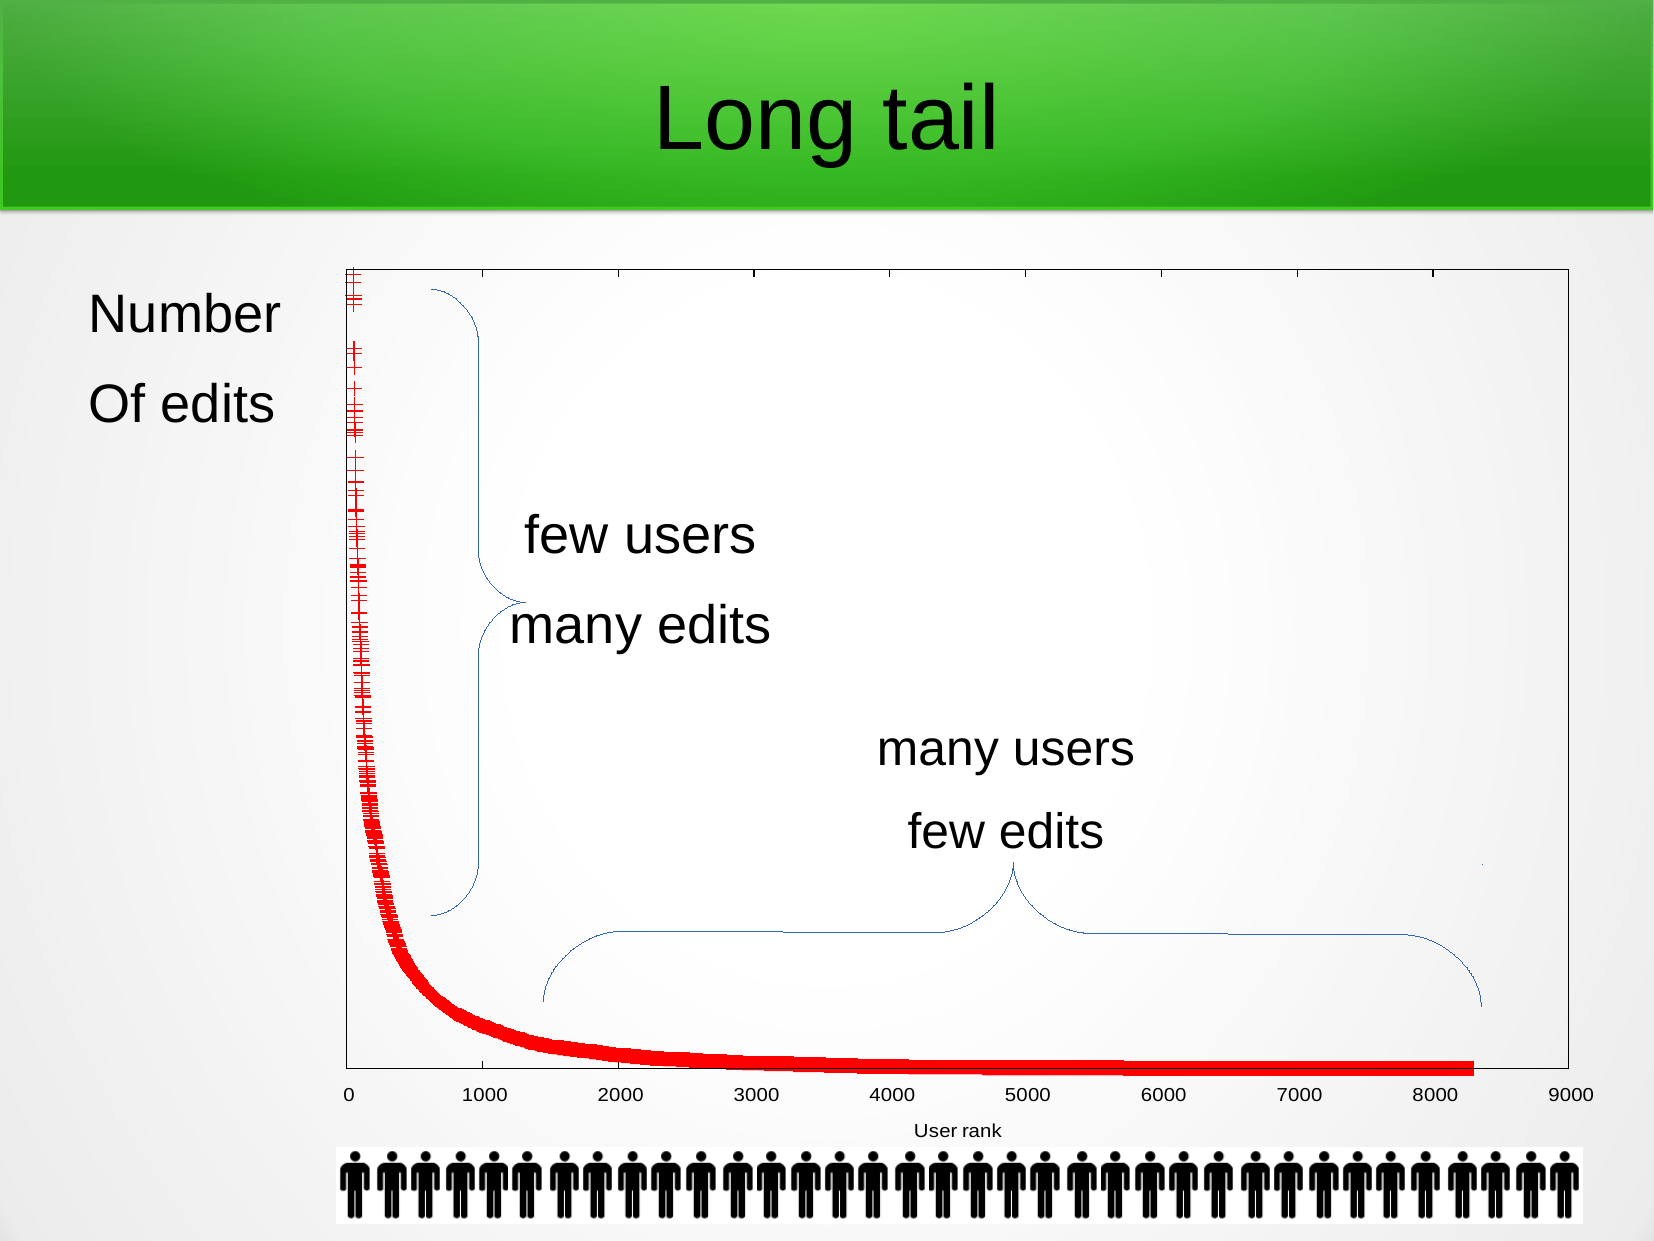

# Long tail
Number
Of edits
few users
many edits
many users
few edits